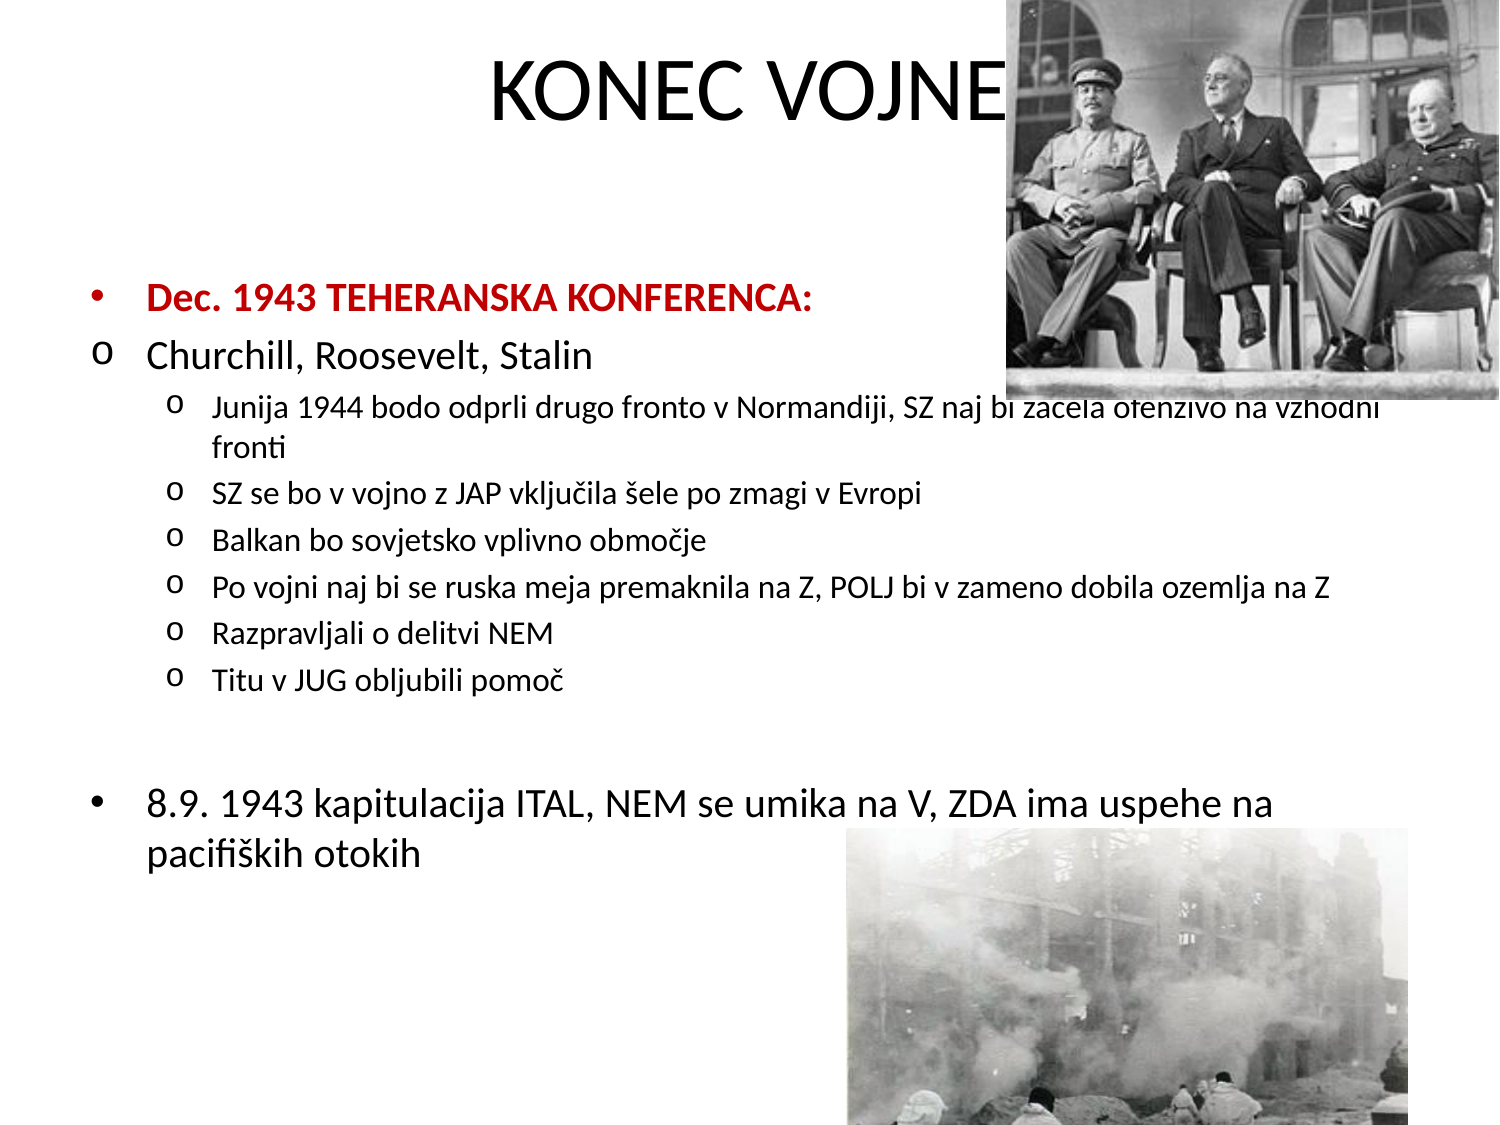

# KONEC VOJNE
Dec. 1943 TEHERANSKA KONFERENCA:
Churchill, Roosevelt, Stalin
Junija 1944 bodo odprli drugo fronto v Normandiji, SZ naj bi začela ofenzivo na vzhodni fronti
SZ se bo v vojno z JAP vključila šele po zmagi v Evropi
Balkan bo sovjetsko vplivno območje
Po vojni naj bi se ruska meja premaknila na Z, POLJ bi v zameno dobila ozemlja na Z
Razpravljali o delitvi NEM
Titu v JUG obljubili pomoč
8.9. 1943 kapitulacija ITAL, NEM se umika na V, ZDA ima uspehe na pacifiških otokih